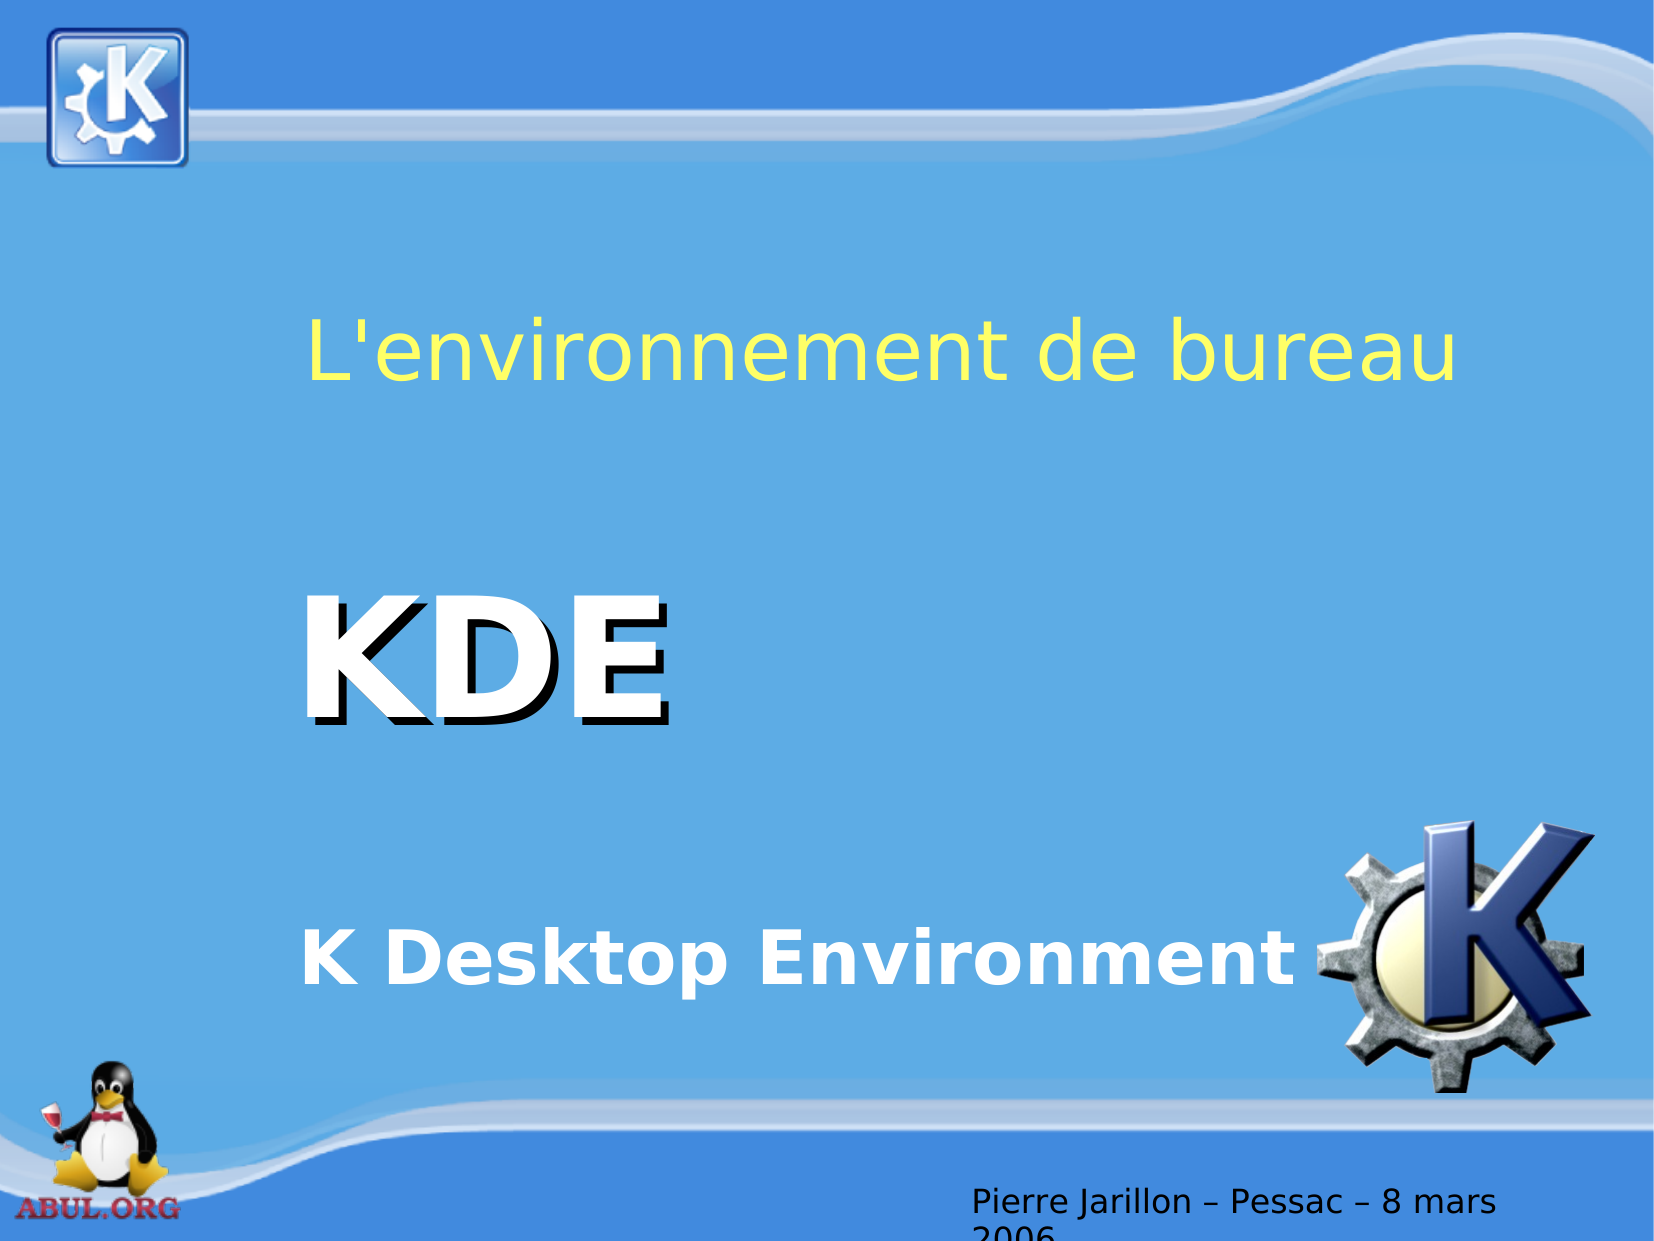

L'environnement de bureau
KDE
K Desktop Environment
Pierre Jarillon – Pessac – 8 mars 2006